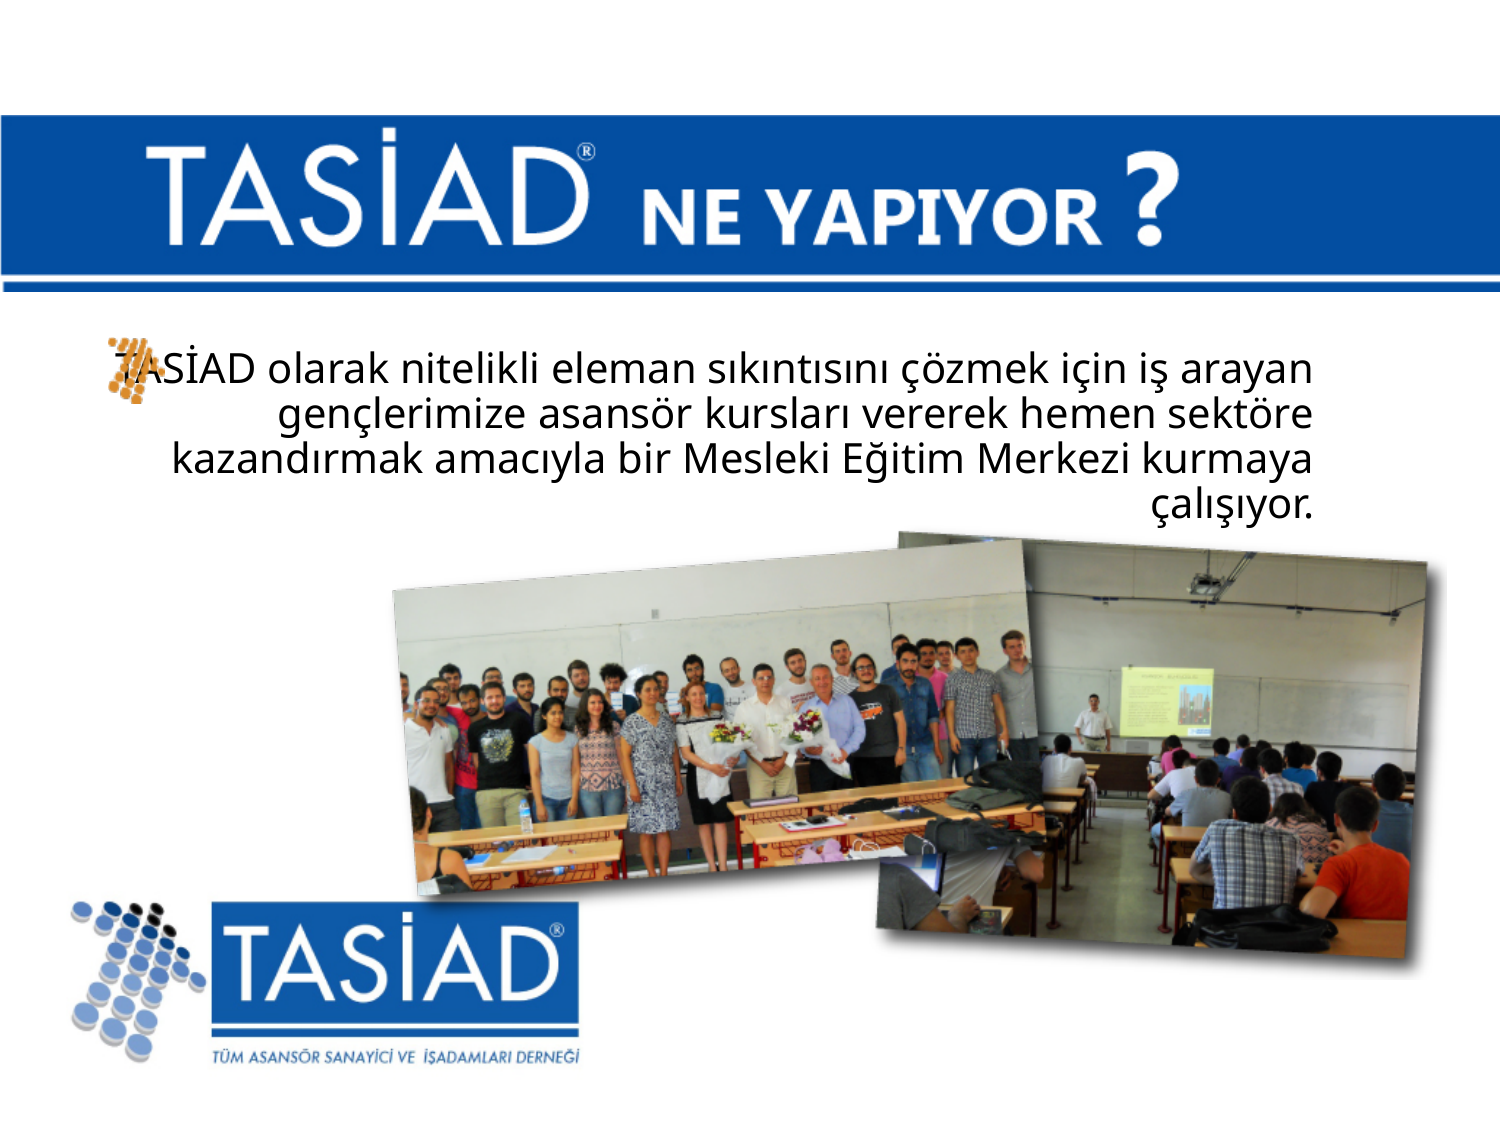

TASİAD olarak nitelikli eleman sıkıntısını çözmek için iş arayan gençlerimize asansör kursları vererek hemen sektöre kazandırmak amacıyla bir Mesleki Eğitim Merkezi kurmaya çalışıyor.